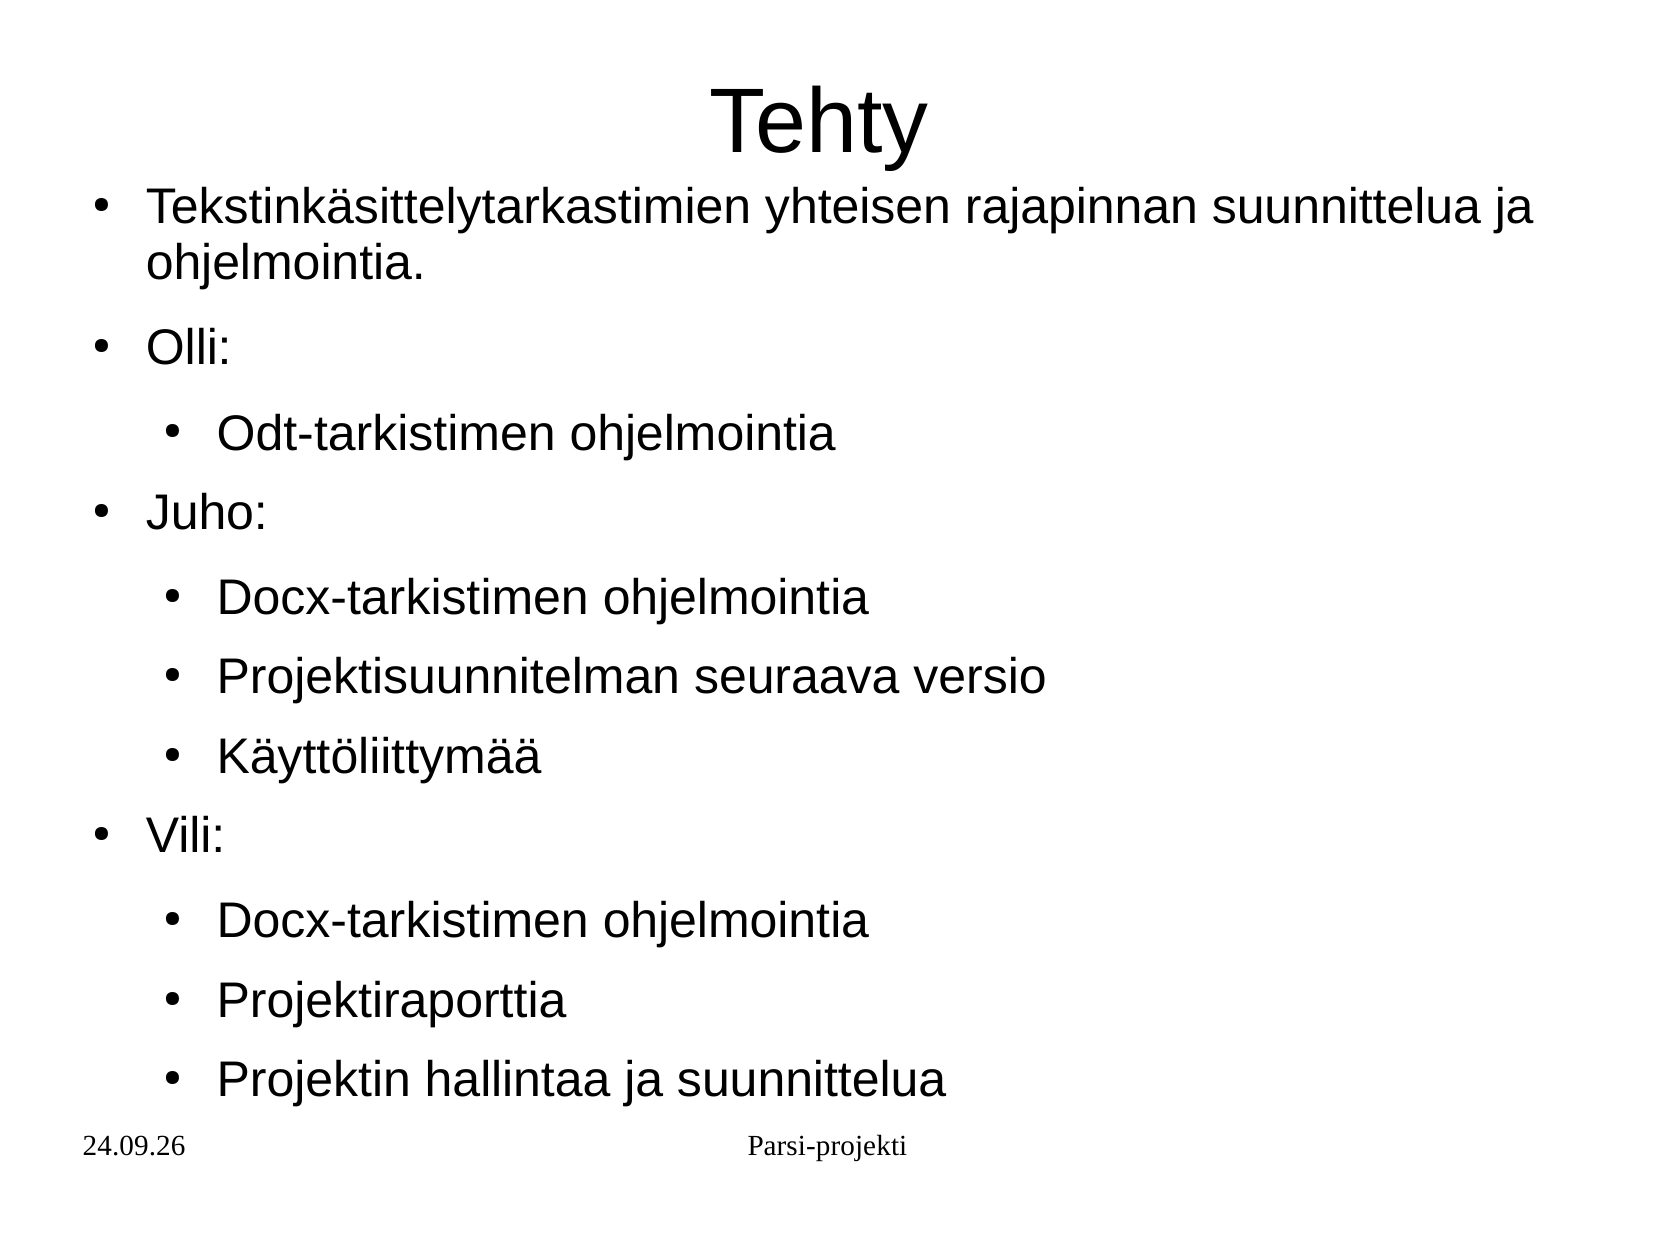

# Tehty
Tekstinkäsittelytarkastimien yhteisen rajapinnan suunnittelua ja ohjelmointia.
Olli:
Odt-tarkistimen ohjelmointia
Juho:
Docx-tarkistimen ohjelmointia
Projektisuunnitelman seuraava versio
Käyttöliittymää
Vili:
Docx-tarkistimen ohjelmointia
Projektiraporttia
Projektin hallintaa ja suunnittelua
Parsi-projekti